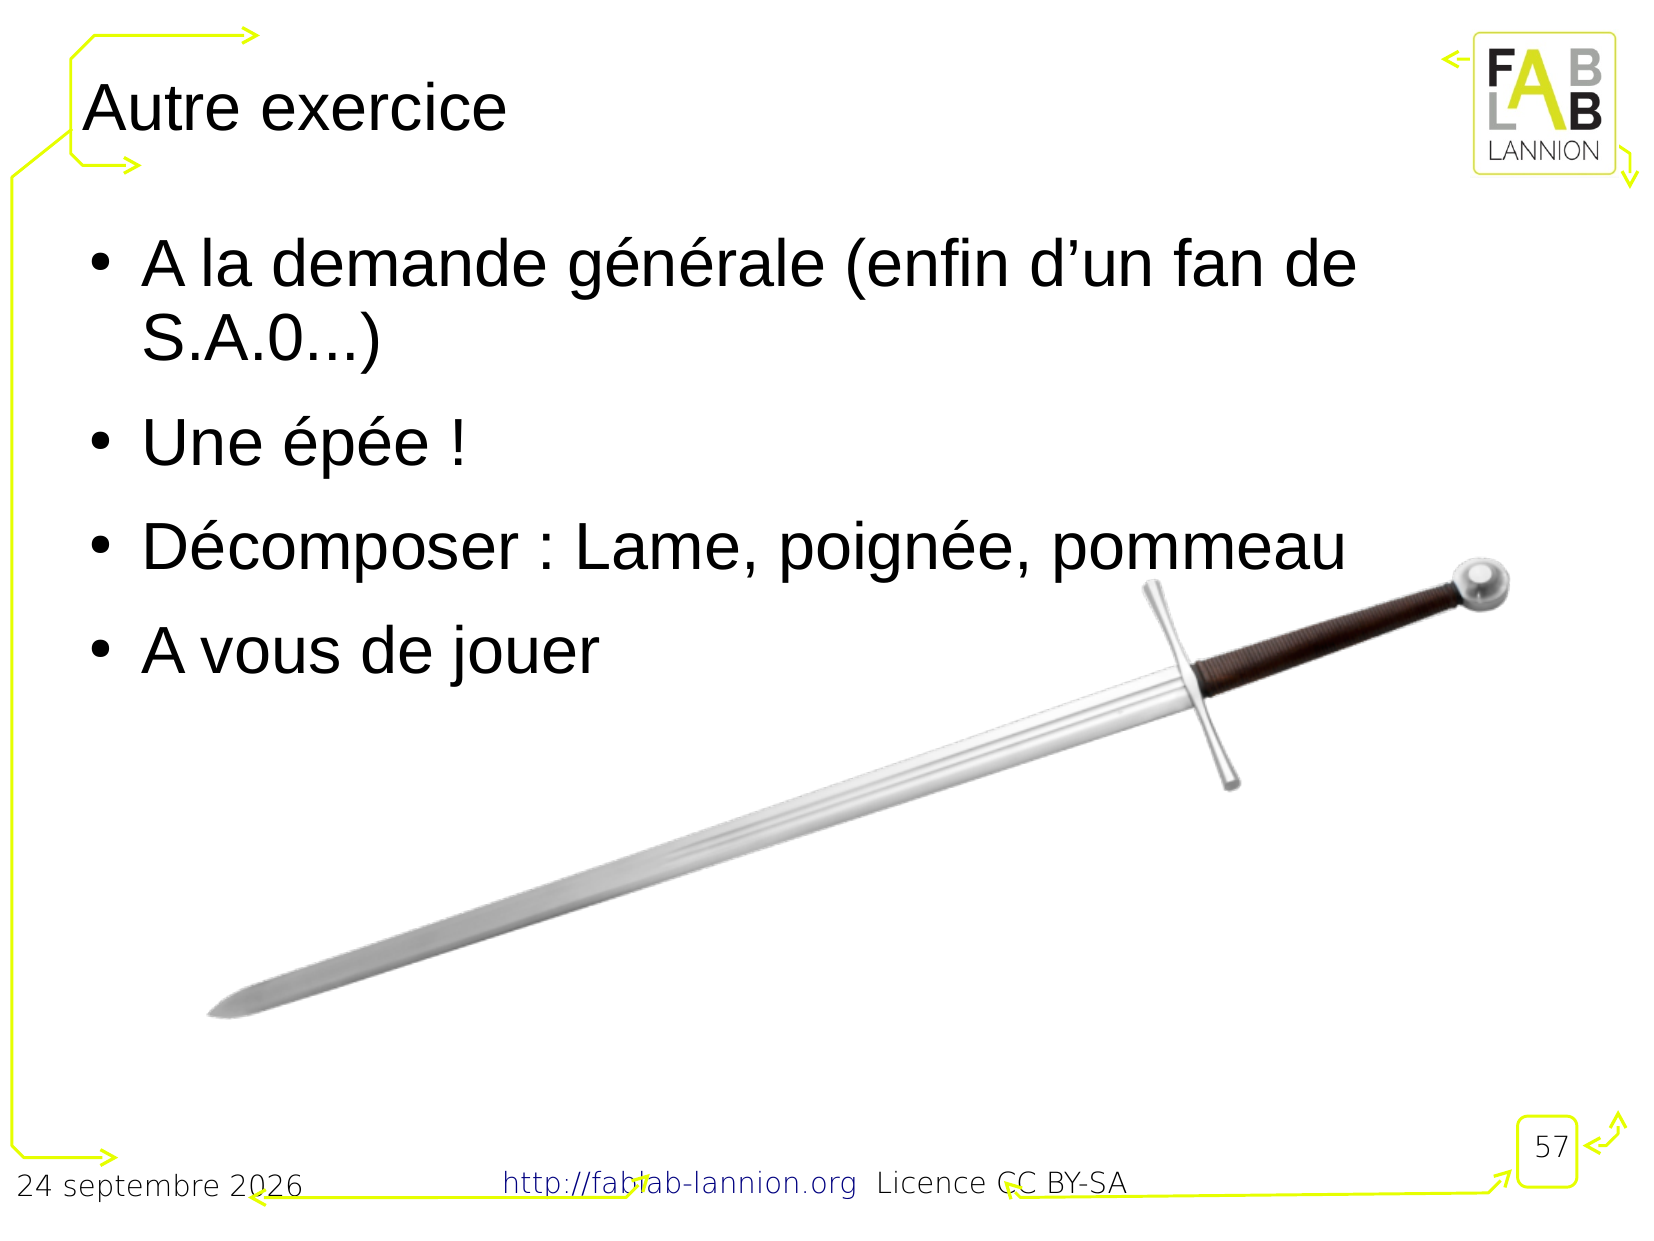

# Autre exercice
A la demande générale (enfin d’un fan de S.A.0...)
Une épée !
Décomposer : Lame, poignée, pommeau
A vous de jouer
57